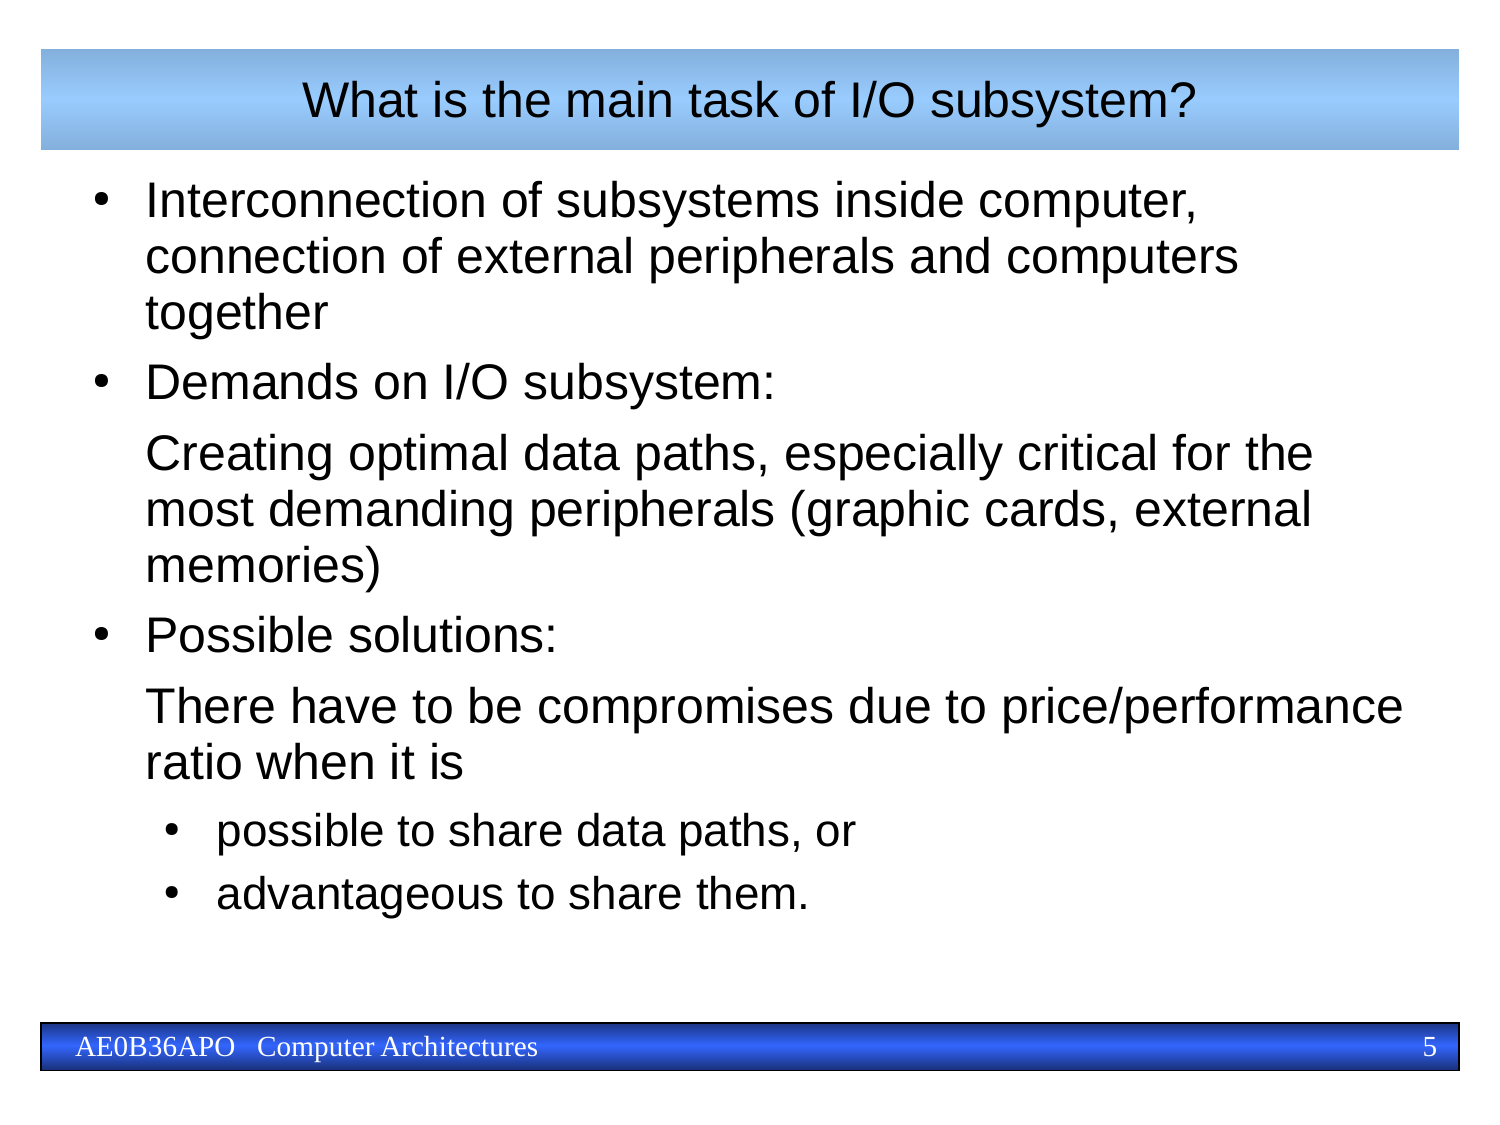

# What is the main task of I/O subsystem?
Interconnection of subsystems inside computer, connection of external peripherals and computers together
Demands on I/O subsystem:
Creating optimal data paths, especially critical for the most demanding peripherals (graphic cards, external memories)
Possible solutions:
There have to be compromises due to price/performance ratio when it is
possible to share data paths, or
advantageous to share them.
AE0B36APO Computer Architectures
5